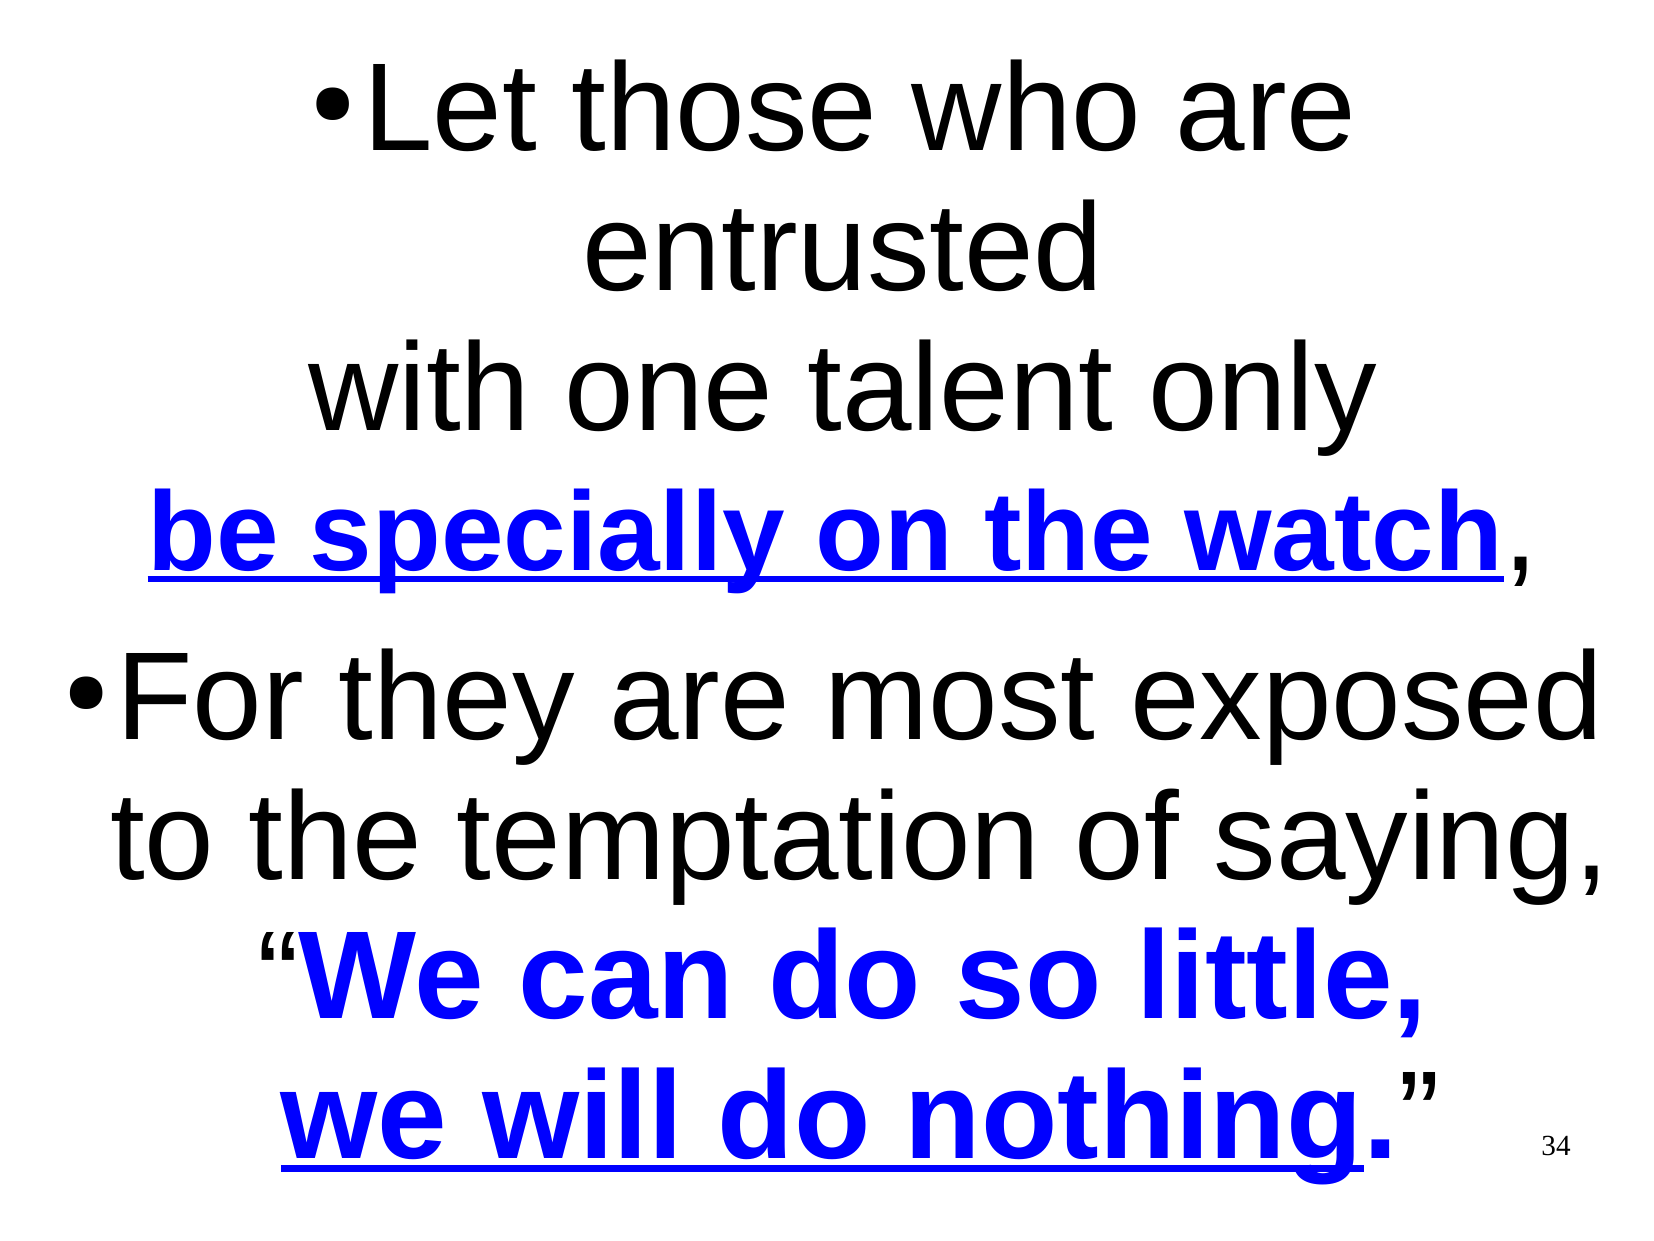

# Let those who are entrusted with one talent only be specially on the watch,
For they are most exposed to the temptation of saying, “We can do so little,
we will do nothing.”
34